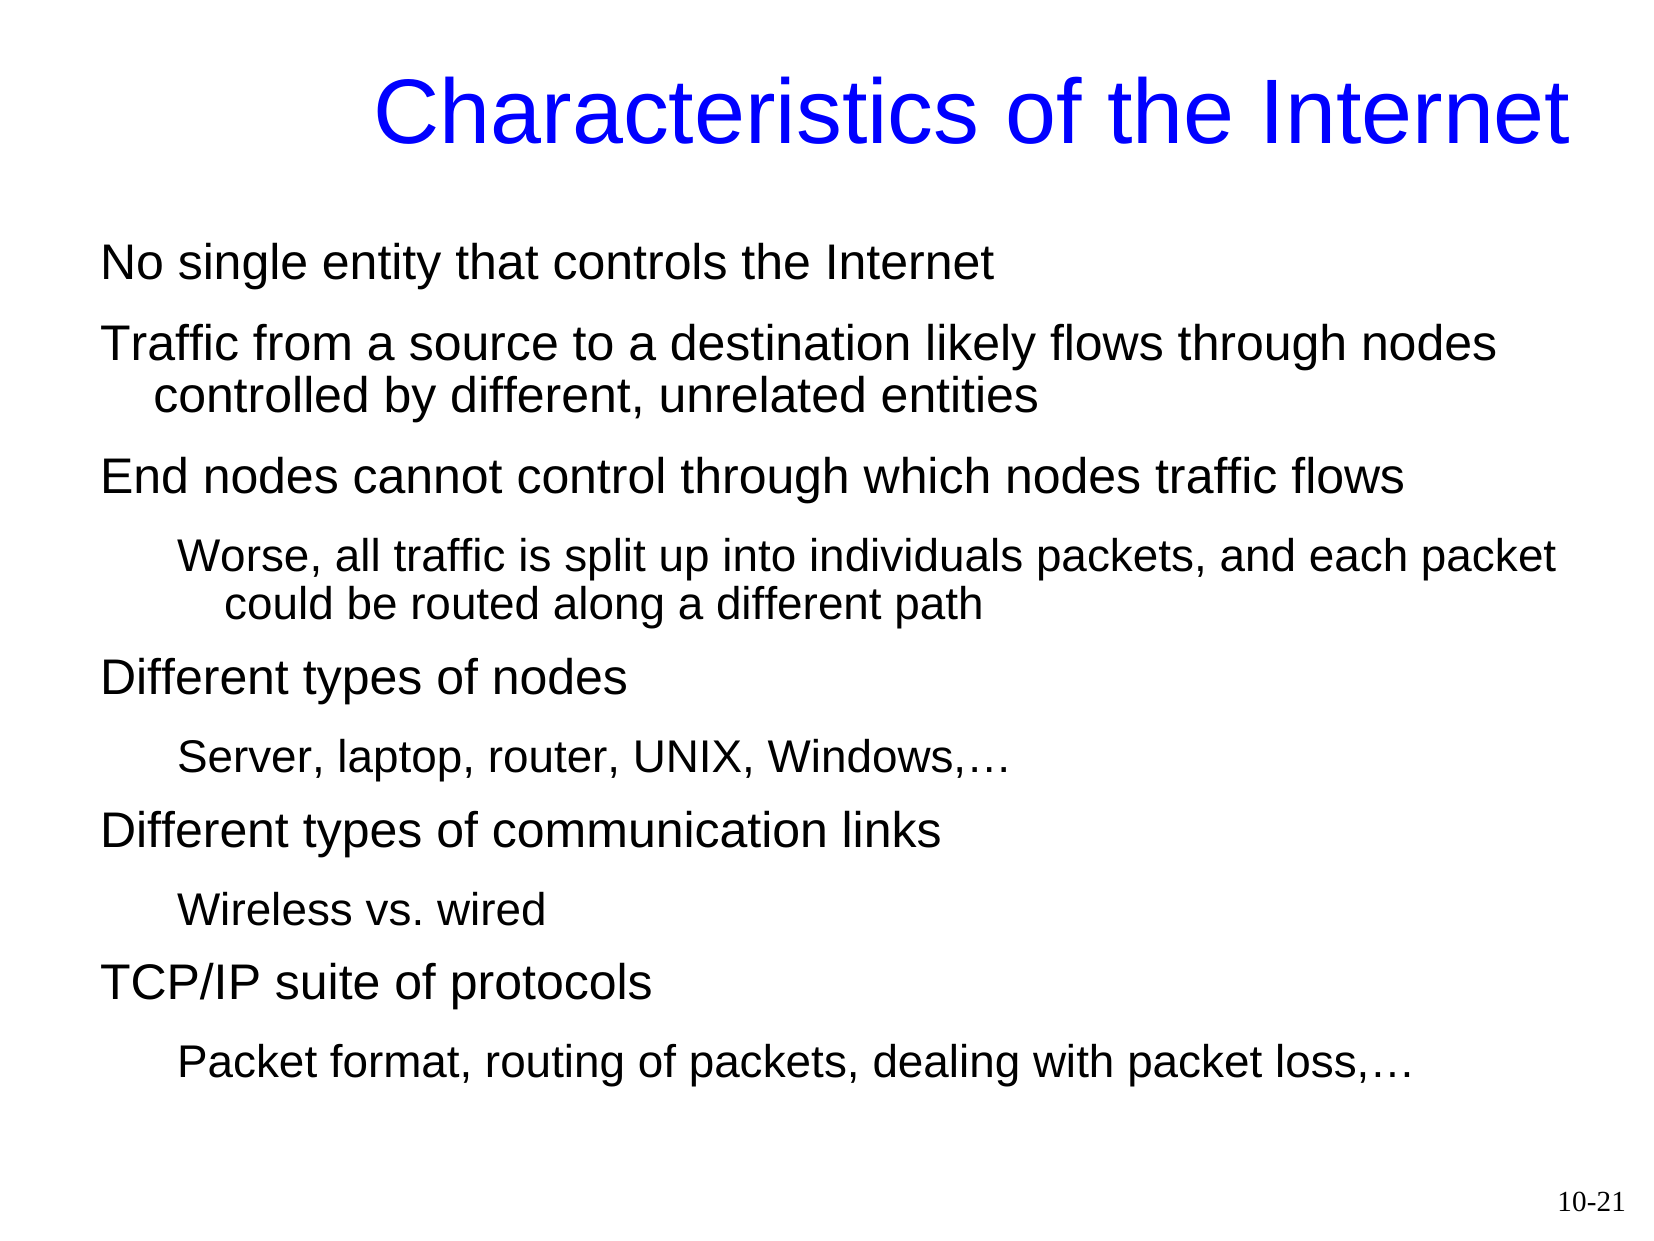

# Characteristics of the Internet
No single entity that controls the Internet
Traffic from a source to a destination likely flows through nodes controlled by different, unrelated entities
End nodes cannot control through which nodes traffic flows
Worse, all traffic is split up into individuals packets, and each packet could be routed along a different path
Different types of nodes
Server, laptop, router, UNIX, Windows,…
Different types of communication links
Wireless vs. wired
TCP/IP suite of protocols
Packet format, routing of packets, dealing with packet loss,…